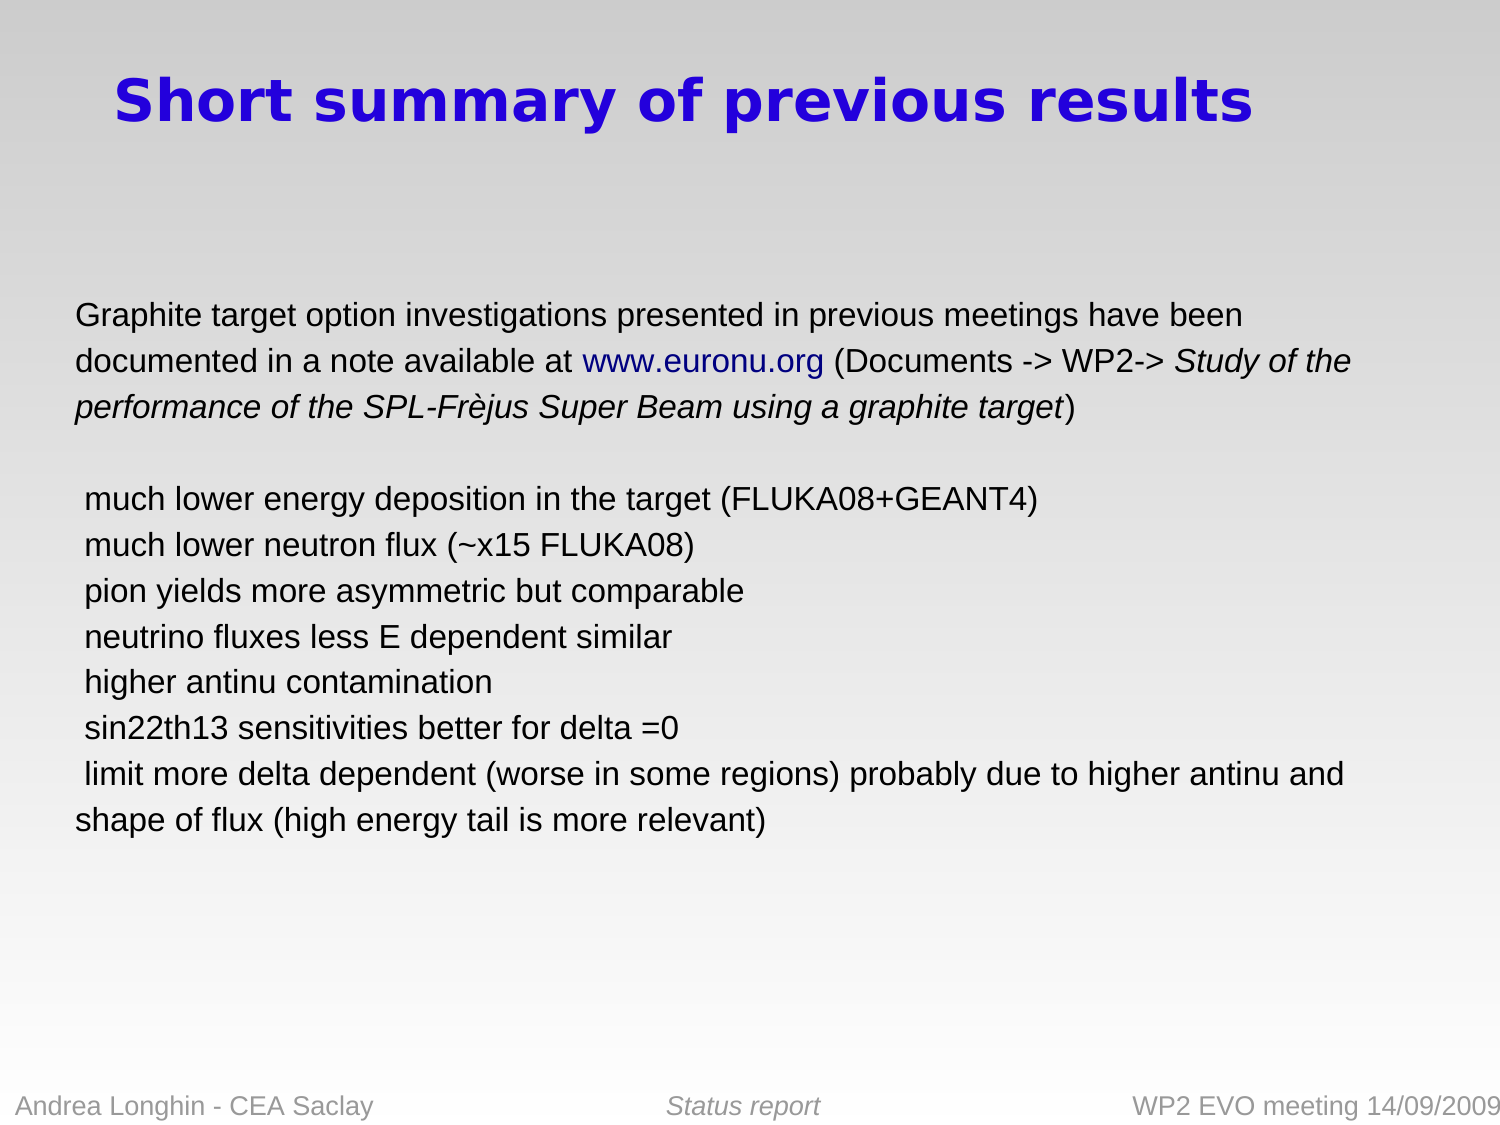

# Short summary of previous results
Graphite target option investigations presented in previous meetings have been documented in a note available at www.euronu.org (Documents -> WP2-> Study of the performance of the SPL-Frèjus Super Beam using a graphite target)
 much lower energy deposition in the target (FLUKA08+GEANT4)
 much lower neutron flux (~x15 FLUKA08)
 pion yields more asymmetric but comparable
 neutrino fluxes less E dependent similar
 higher antinu contamination
 sin22th13 sensitivities better for delta =0
 limit more delta dependent (worse in some regions) probably due to higher antinu and shape of flux (high energy tail is more relevant)